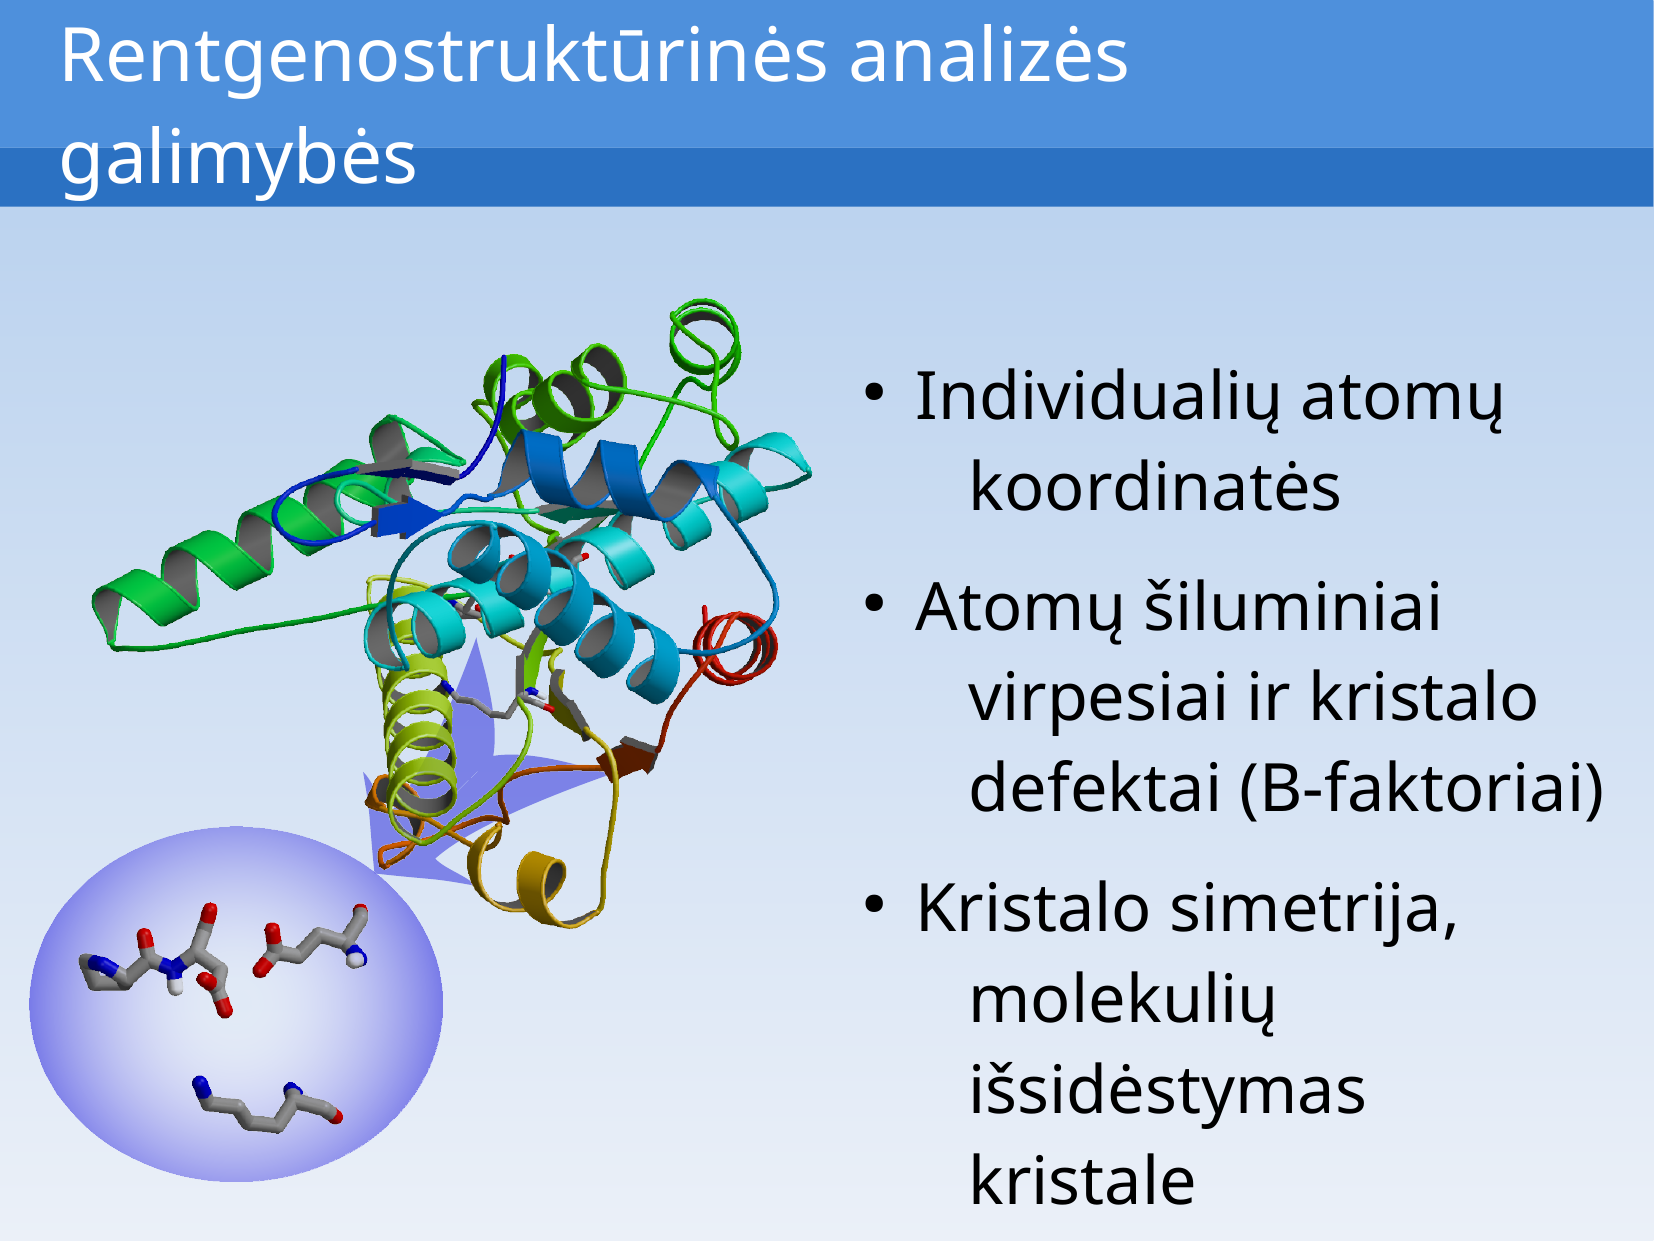

# Rentgenostruktūrinės analizės galimybės
Individualių atomų koordinatės
Atomų šiluminiai virpesiai ir kristalo defektai (B-faktoriai)
Kristalo simetrija, molekulių išsidėstymas kristale